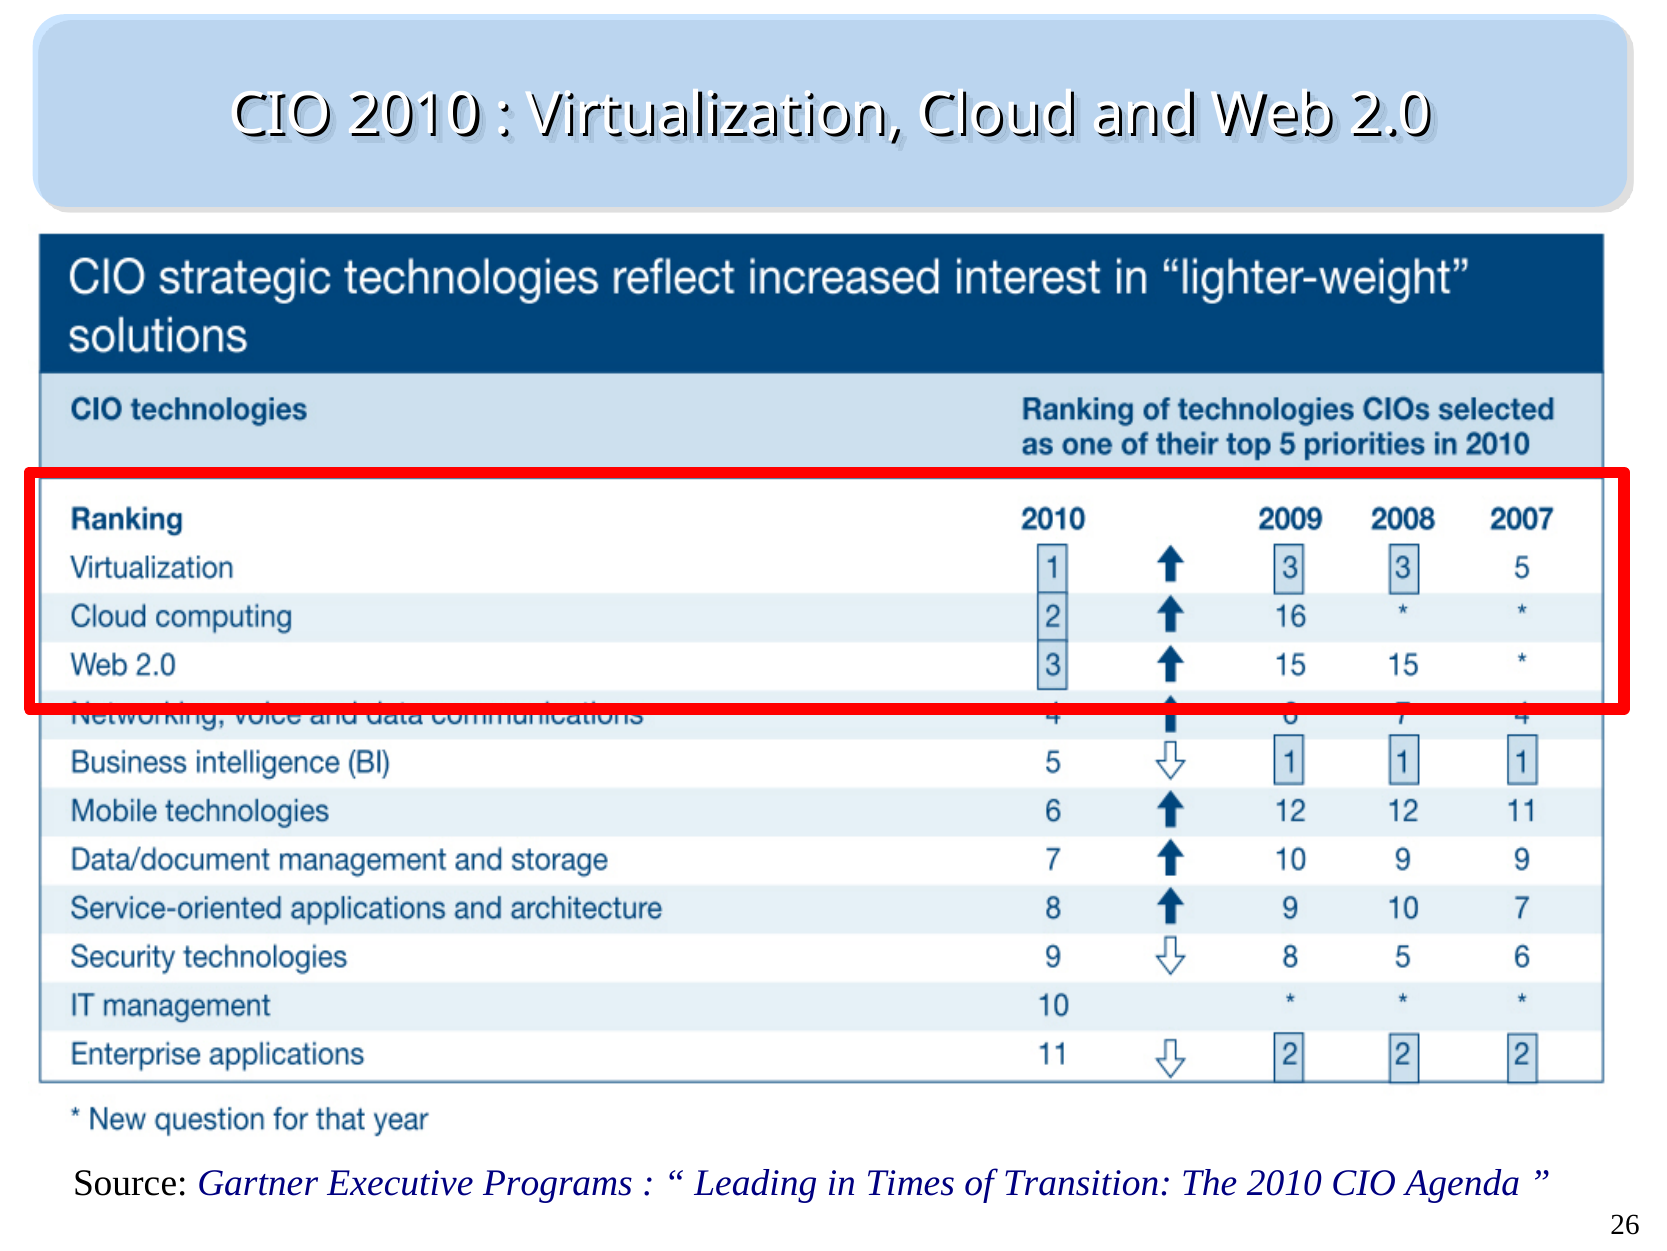

CIO 2010 : Virtualization, Cloud and Web 2.0
Source: Gartner Executive Programs : “ Leading in Times of Transition: The 2010 CIO Agenda ”
26